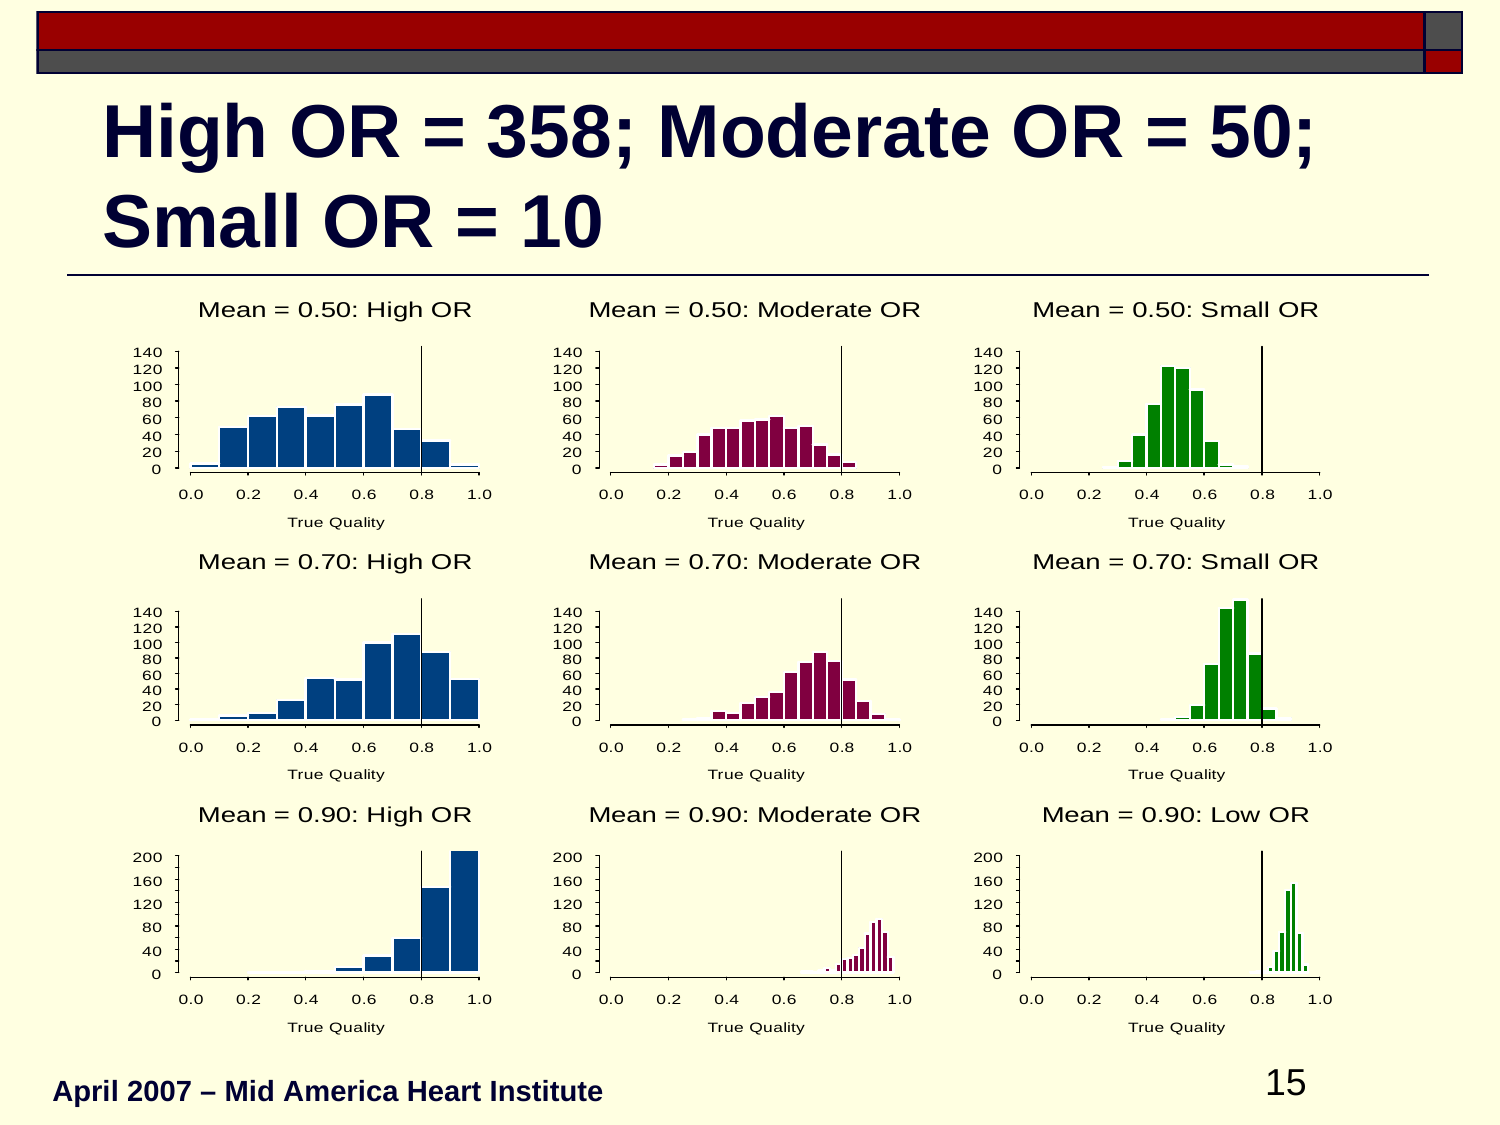

High OR = 358; Moderate OR = 50; Small OR = 10
15